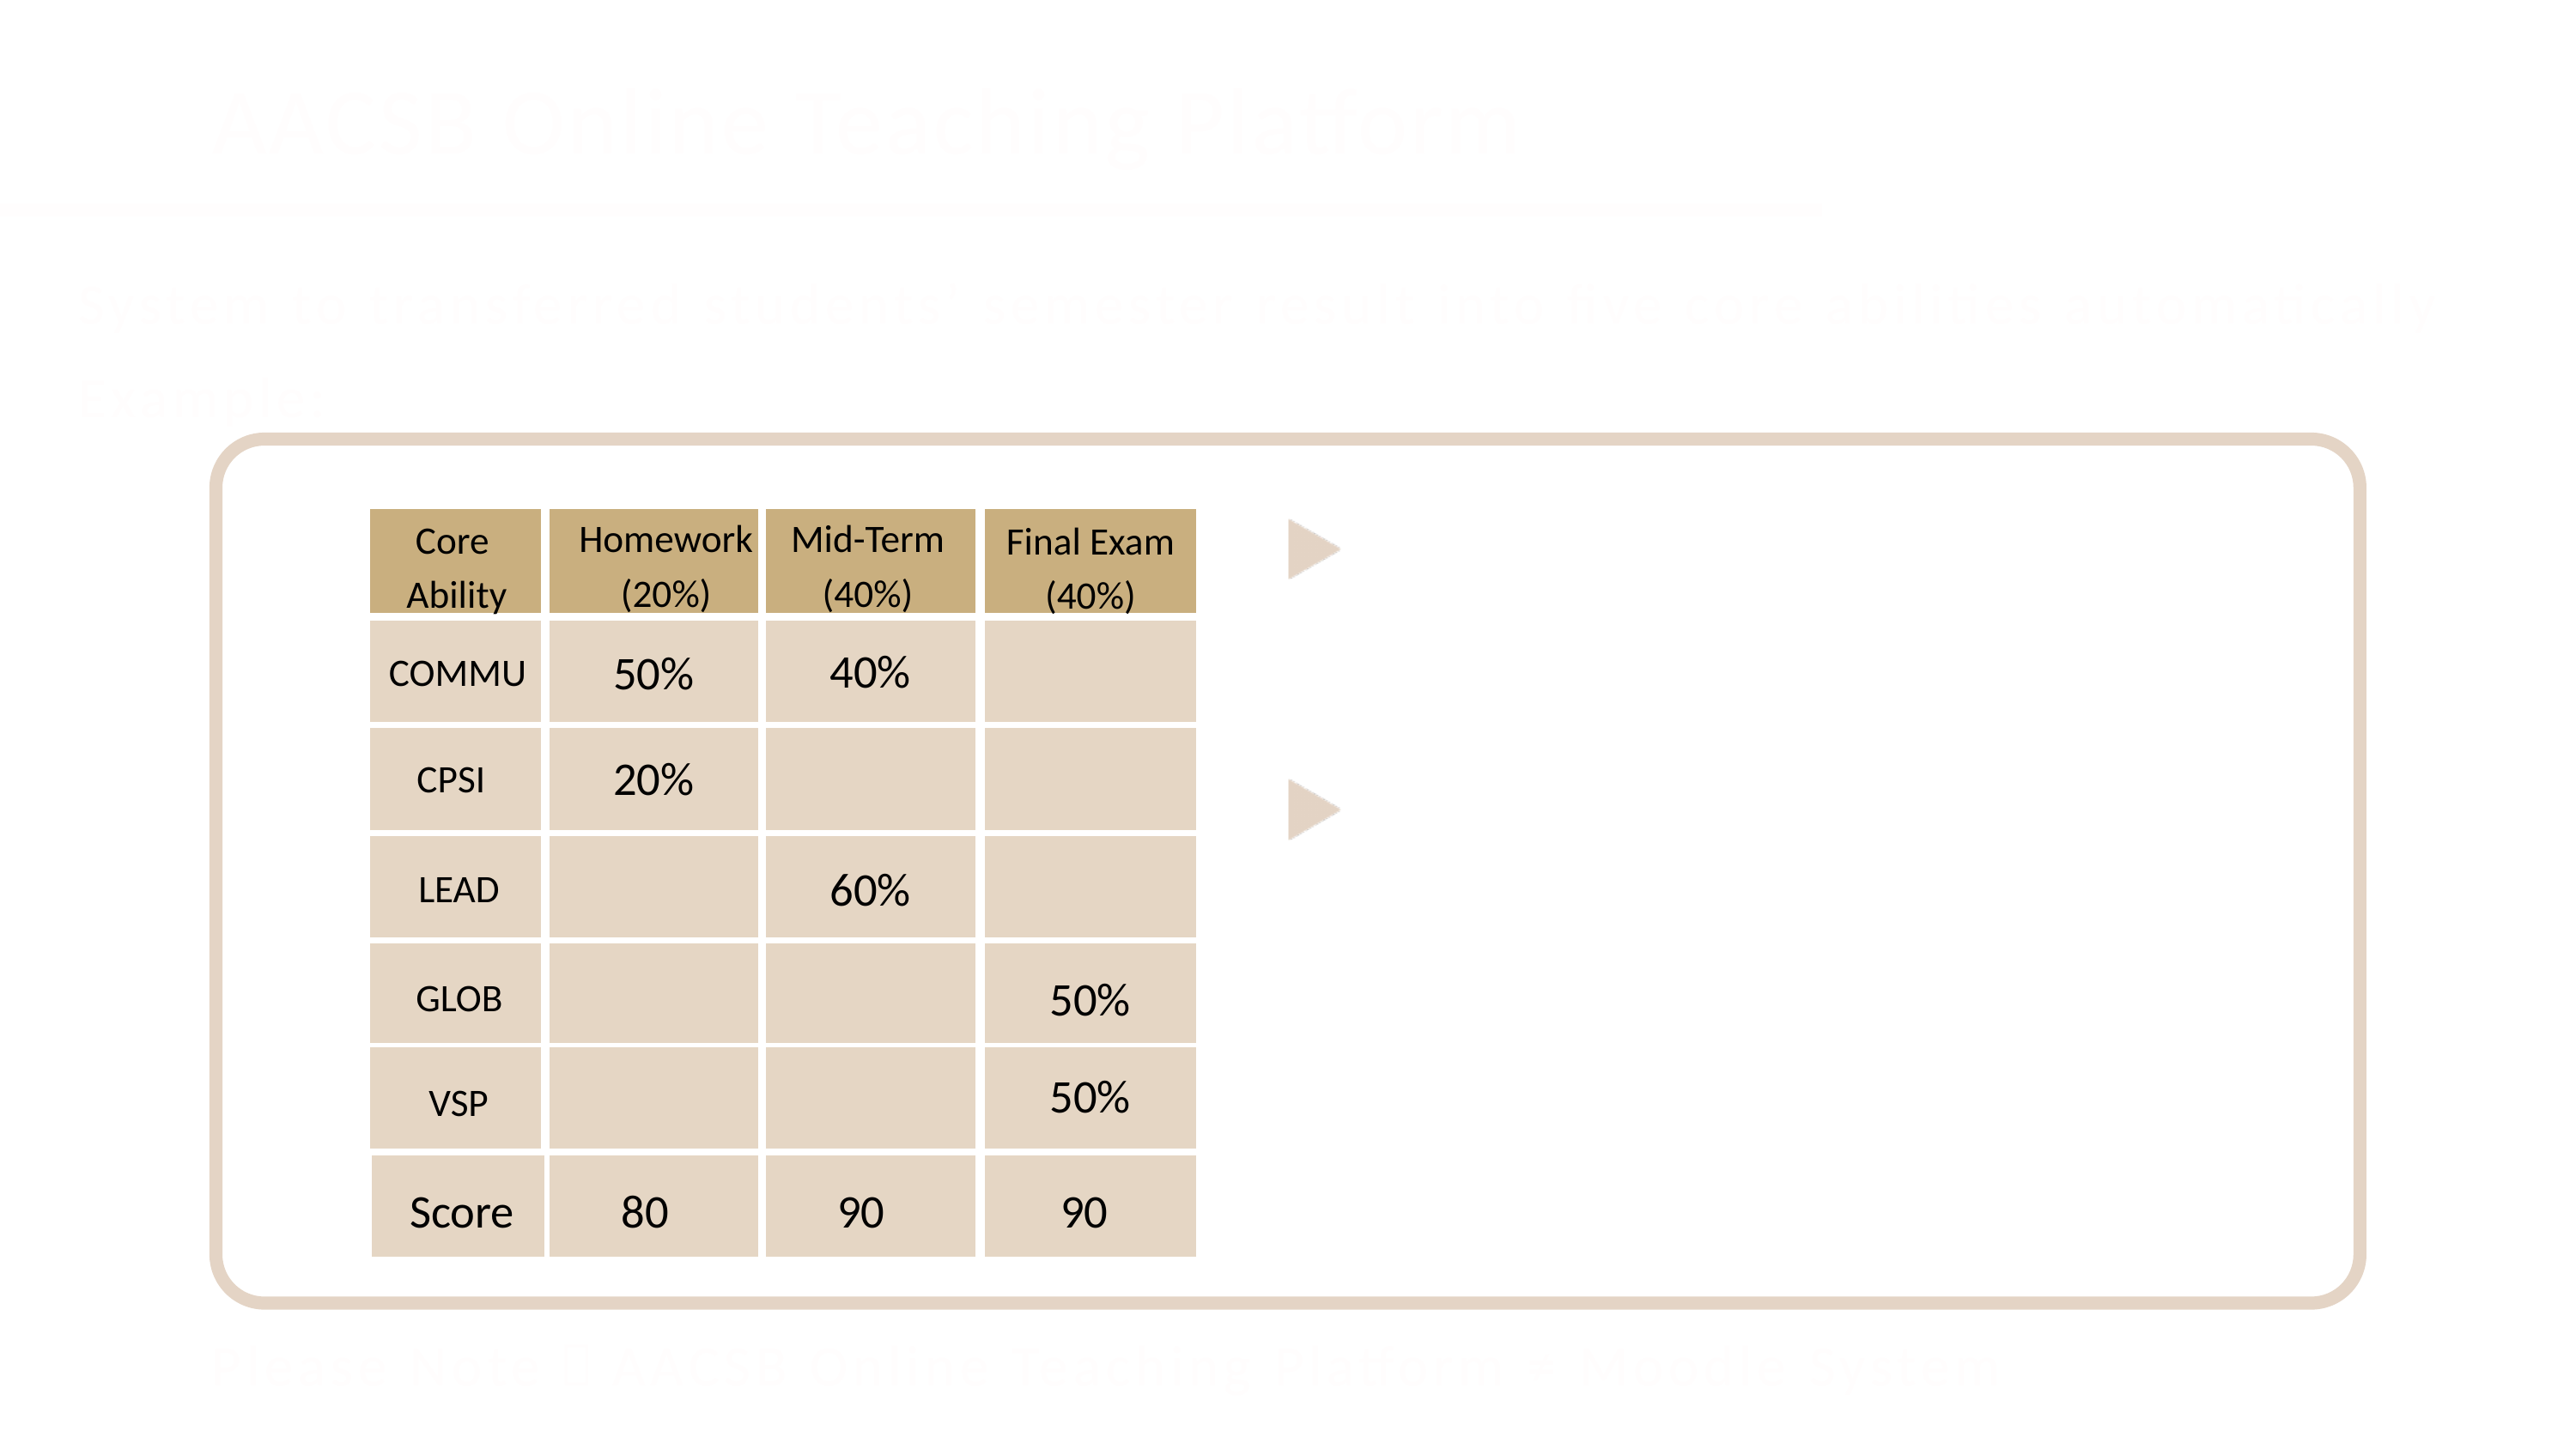

AACSB Online Teaching Platform
System to transferred students’ semester result into five core abilities automatically
Example:
Homework
(20%)
Mid-Term
(40%)
Core
Ability
Final Exam
(40%)
40%
50%
COMMU
20%
CPSI
60%
LEAD
50%
GLOB
50%
VSP
Score
80
90
90
Semester Result：
=80*20%+90*40%+90*40%
=88
COMMU Ability Result：
=　　　　　　80*50%+90*40%
50%+40%
=84
Please Note：AACSB Online Teaching Platform ≠ Moodle System